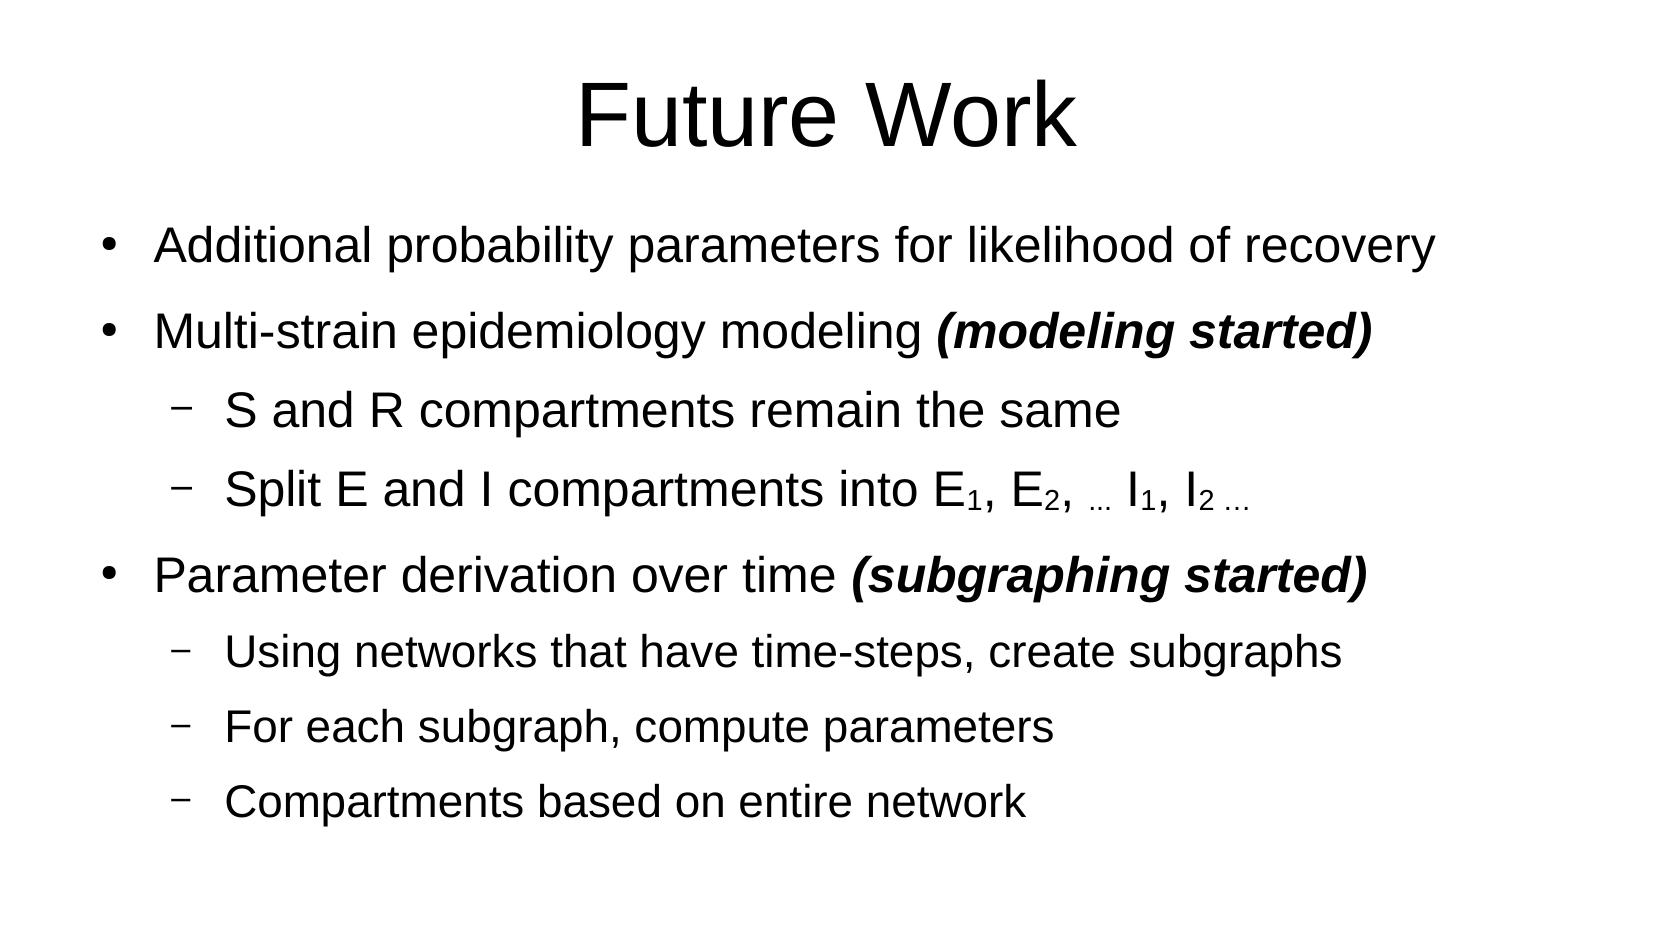

# Future Work
Additional probability parameters for likelihood of recovery
Multi-strain epidemiology modeling (modeling started)
S and R compartments remain the same
Split E and I compartments into E1, E2, ... I1, I2 …
Parameter derivation over time (subgraphing started)
Using networks that have time-steps, create subgraphs
For each subgraph, compute parameters
Compartments based on entire network